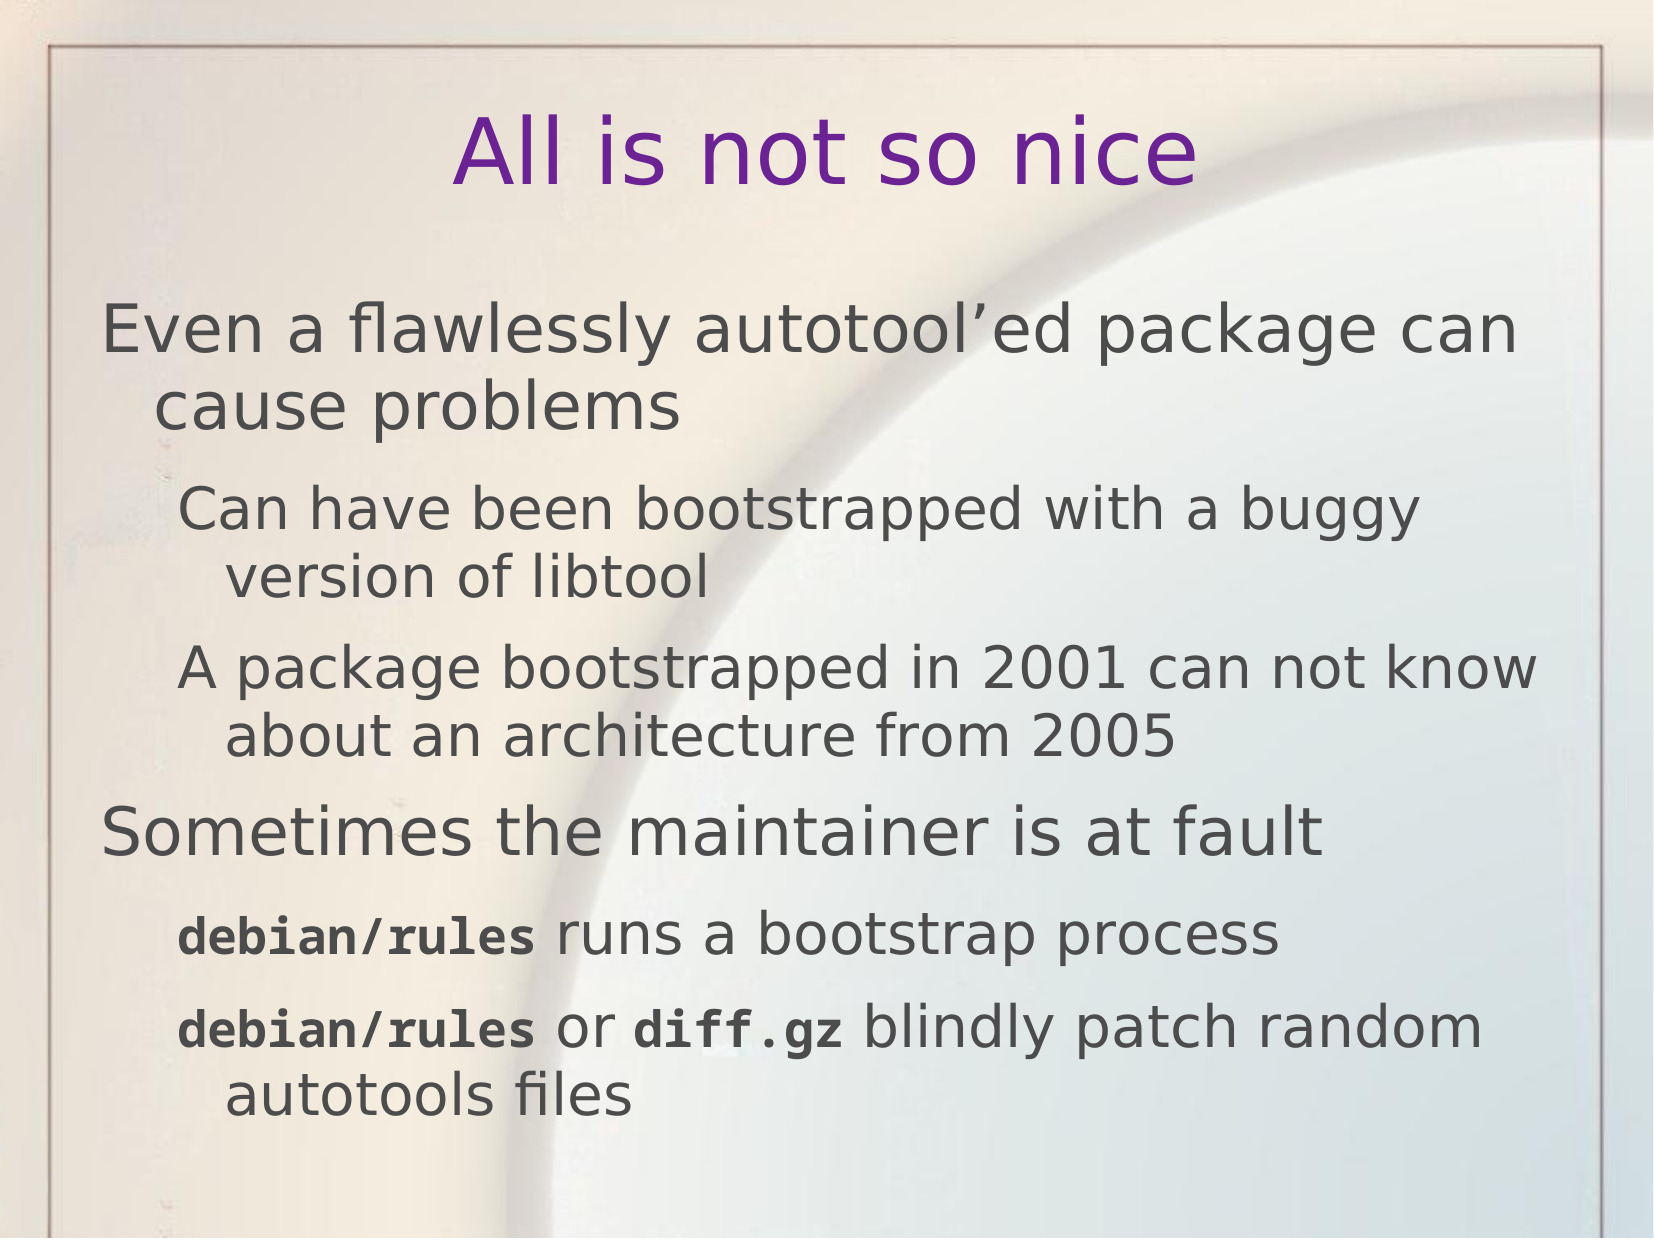

# All is not so nice
Even a flawlessly autotool’ed package can cause problems
Can have been bootstrapped with a buggy version of libtool
A package bootstrapped in 2001 can not know about an architecture from 2005
Sometimes the maintainer is at fault
debian/rules runs a bootstrap process
debian/rules or diff.gz blindly patch random autotools files